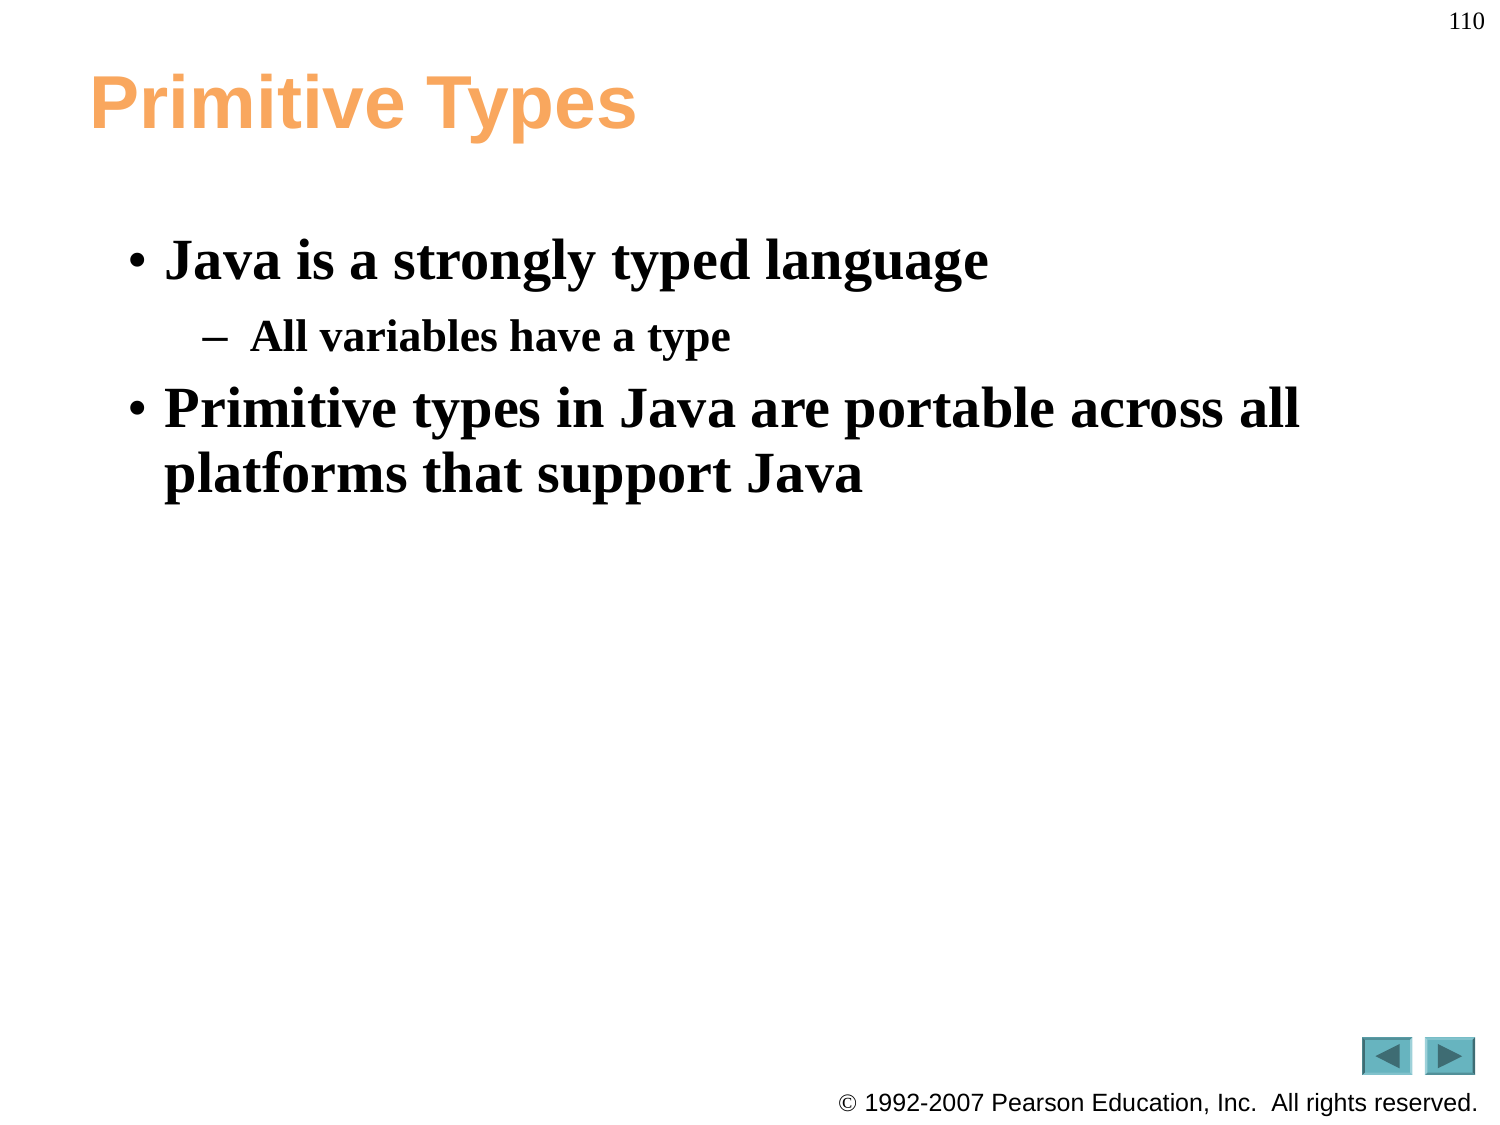

110
# Primitive Types
Java is a strongly typed language
All variables have a type
Primitive types in Java are portable across all platforms that support Java